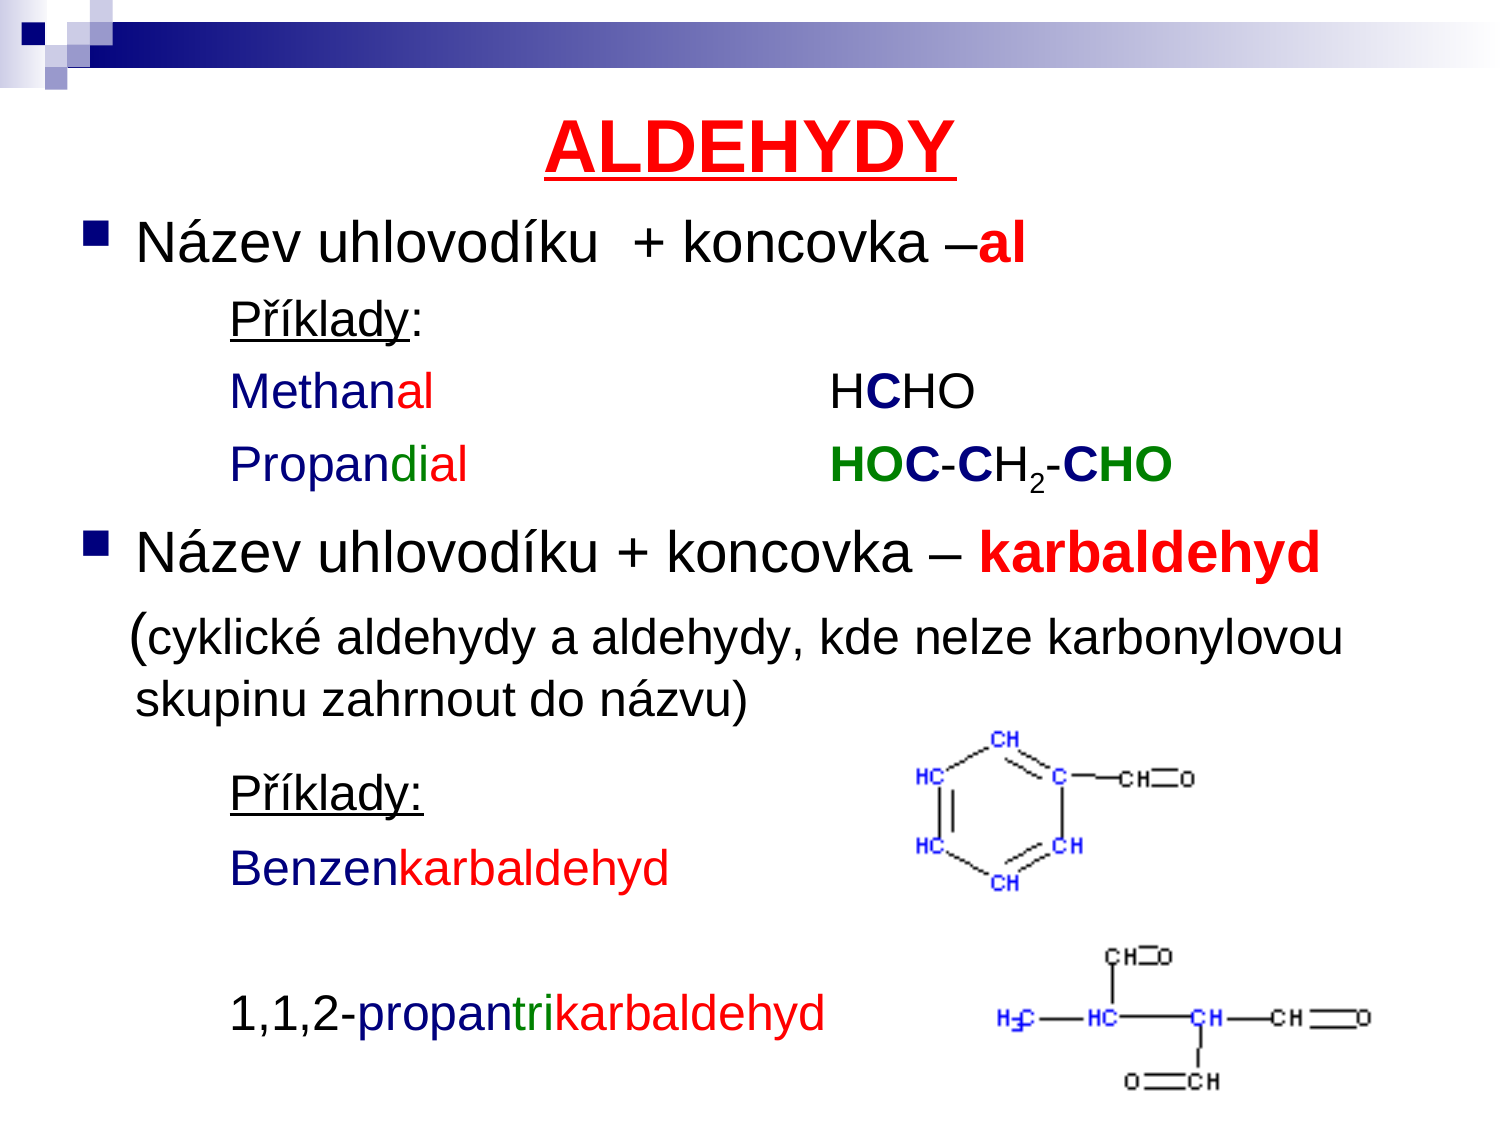

# ALDEHYDY
Název uhlovodíku + koncovka –al
Příklady:
Methanal 			HCHO
Propandial 			HOC-CH2-CHO
Název uhlovodíku + koncovka – karbaldehyd
 (cyklické aldehydy a aldehydy, kde nelze karbonylovou skupinu zahrnout do názvu)
Příklady:
Benzenkarbaldehyd
1,1,2-propantrikarbaldehyd